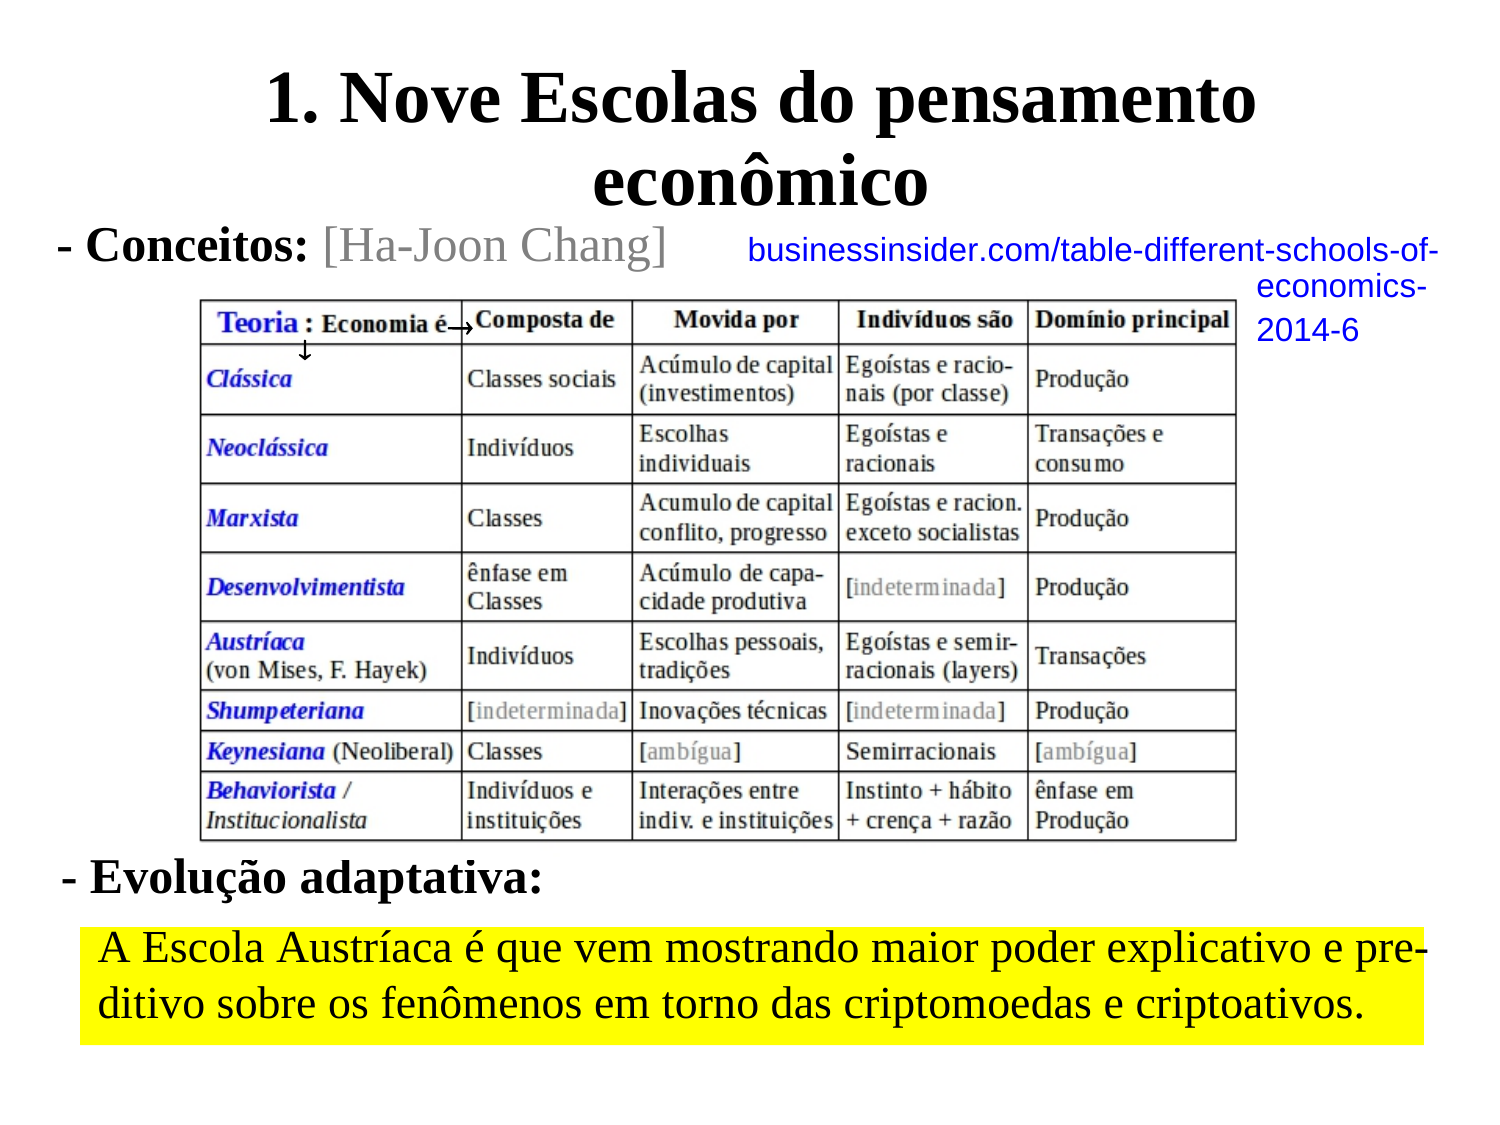

# 1. Nove Escolas do pensamento econômico
- Conceitos: [Ha-Joon Chang] businessinsider.com/table-different-schools-of-									economics-
									2014-6
- Evolução adaptativa:
A Escola Austríaca é que vem mostrando maior poder explicativo e pre-ditivo sobre os fenômenos em torno das criptomoedas e criptoativos.
®
¯